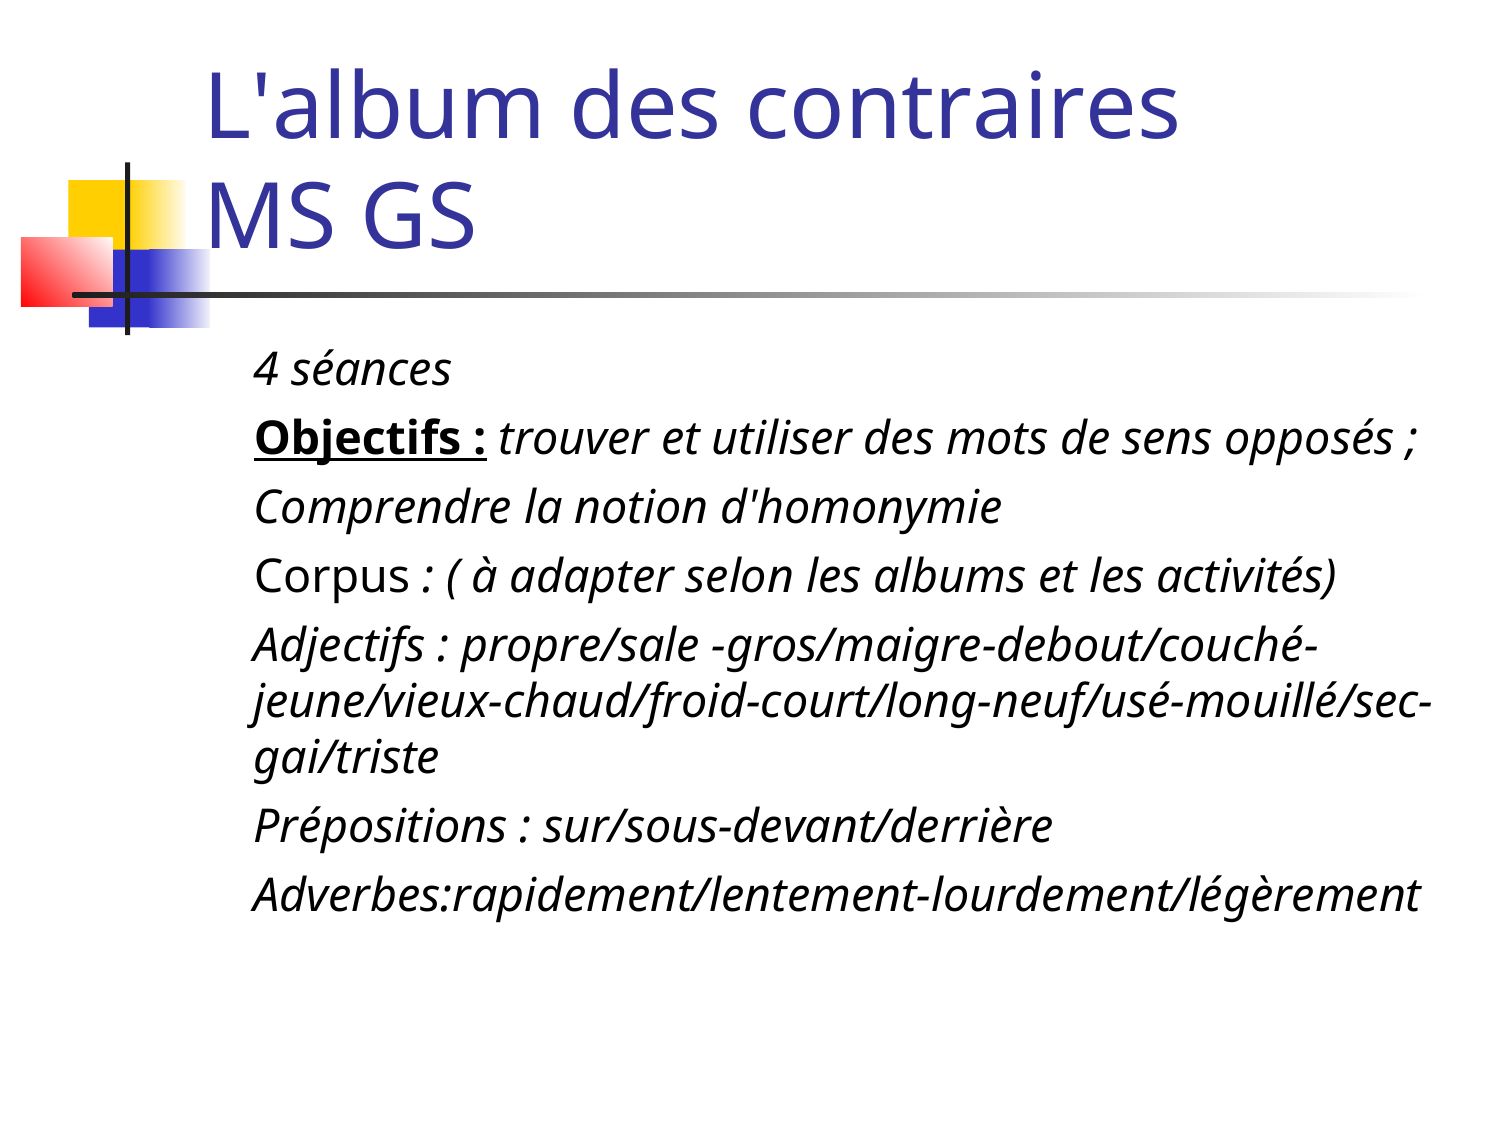

# L'album des contraires MS GS
4 séances
Objectifs : trouver et utiliser des mots de sens opposés ;
Comprendre la notion d'homonymie
Corpus : ( à adapter selon les albums et les activités)
Adjectifs : propre/sale -gros/maigre-debout/couché-jeune/vieux-chaud/froid-court/long-neuf/usé-mouillé/sec-gai/triste
Prépositions : sur/sous-devant/derrière
Adverbes:rapidement/lentement-lourdement/légèrement